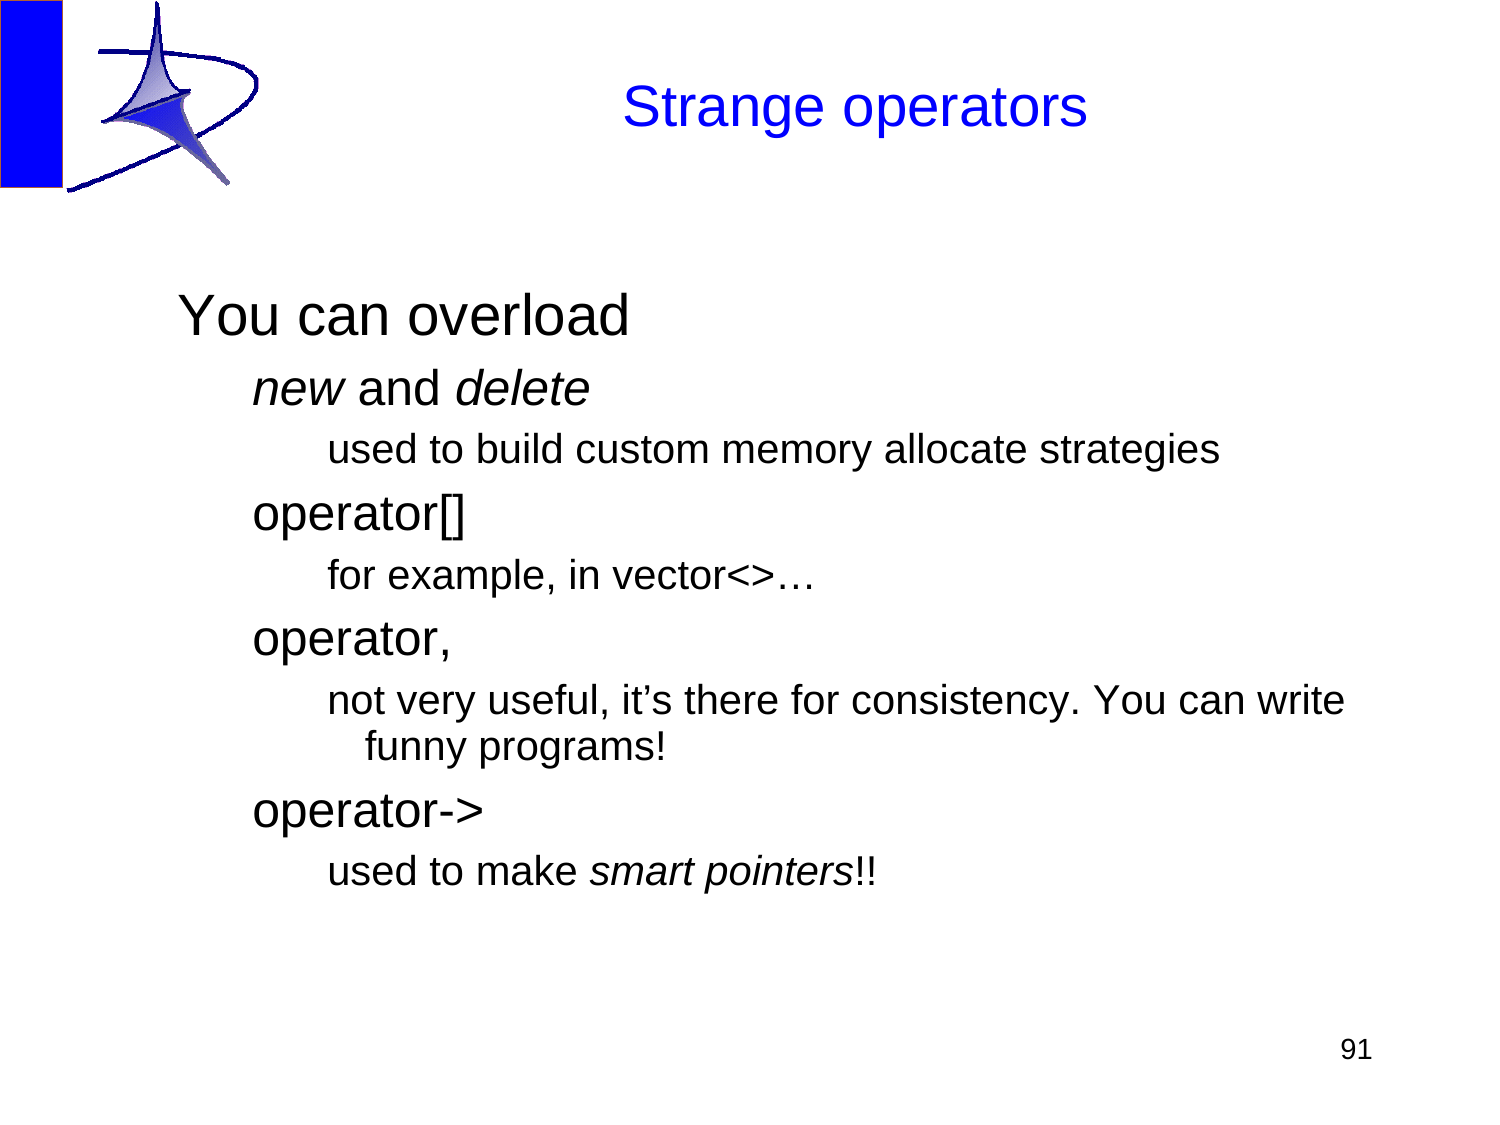

# Strange operators
You can overload
new and delete
used to build custom memory allocate strategies
operator[]
for example, in vector<>…
operator,
not very useful, it’s there for consistency. You can write funny programs!
operator->
used to make smart pointers!!
91